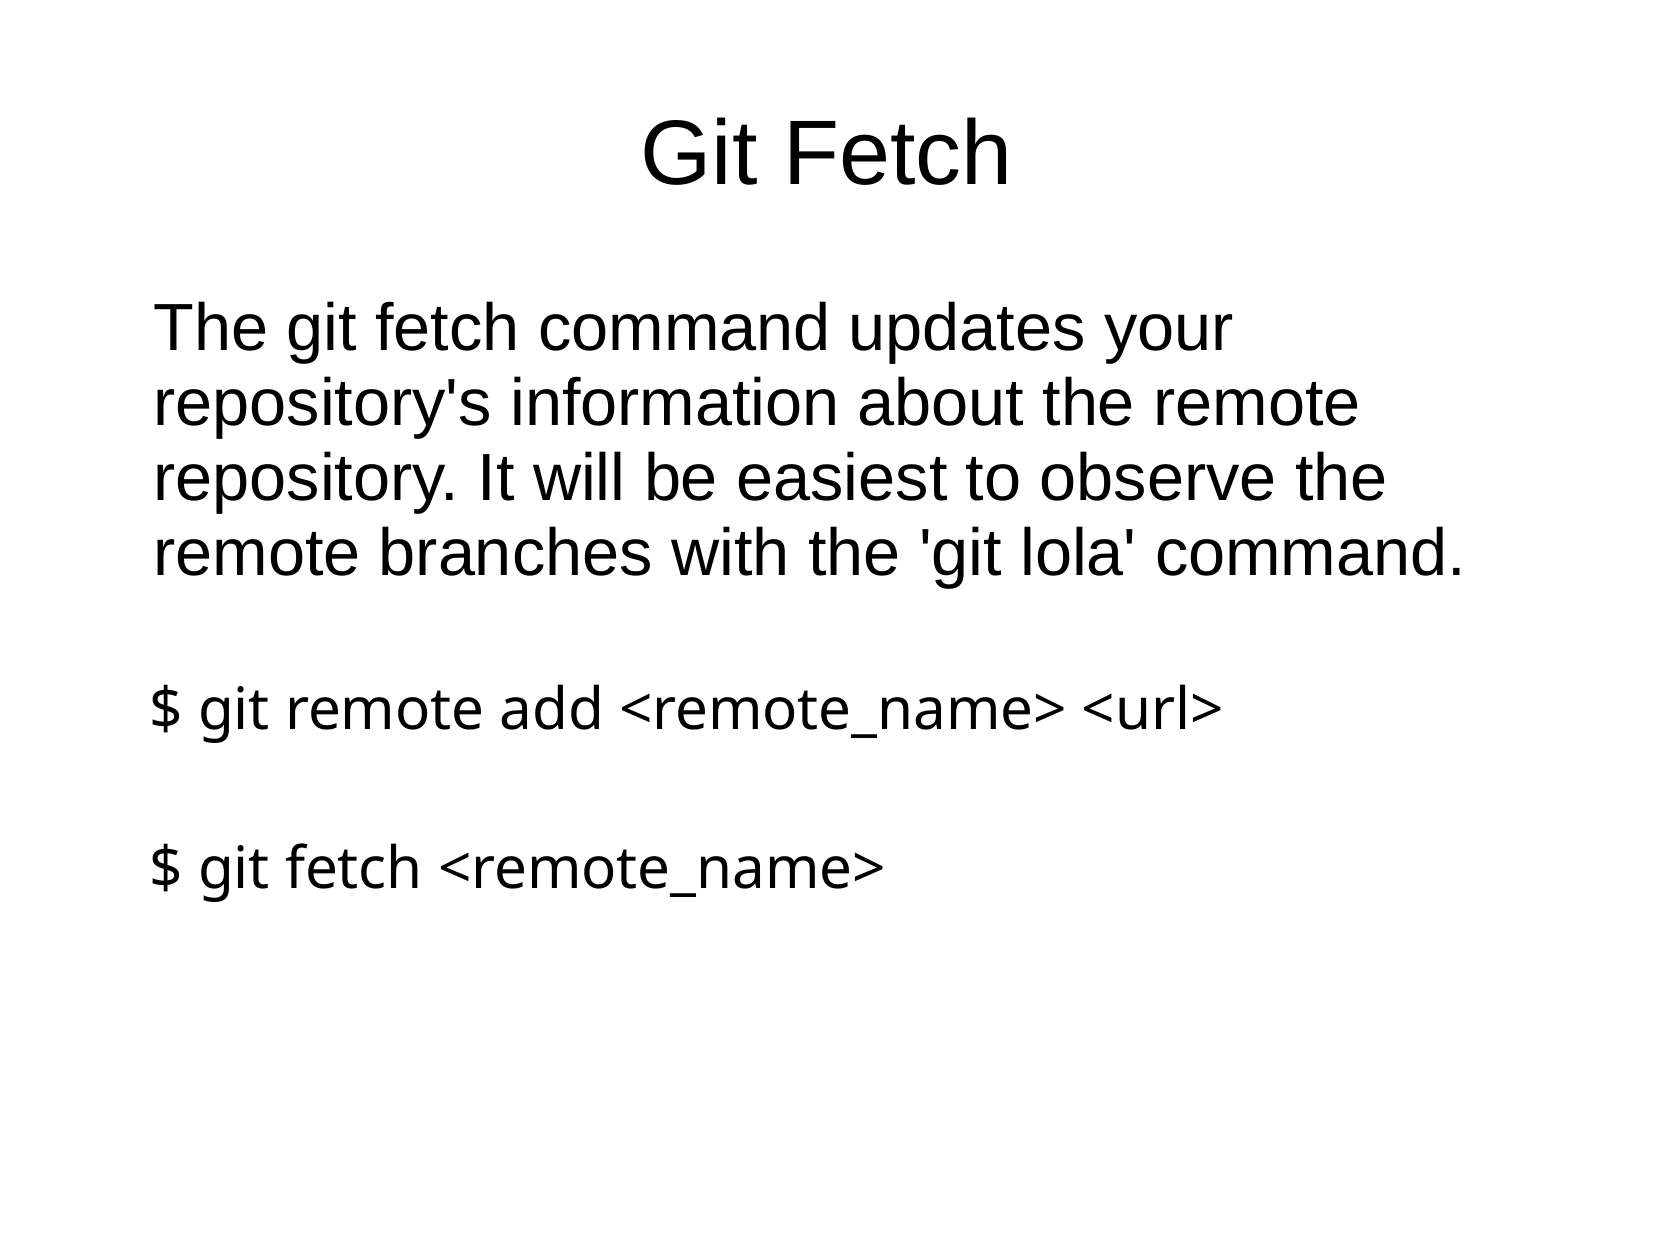

# Git Fetch
The git fetch command updates your repository's information about the remote repository. It will be easiest to observe the remote branches with the 'git lola' command.
$ git remote add <remote_name> <url>
$ git fetch <remote_name>